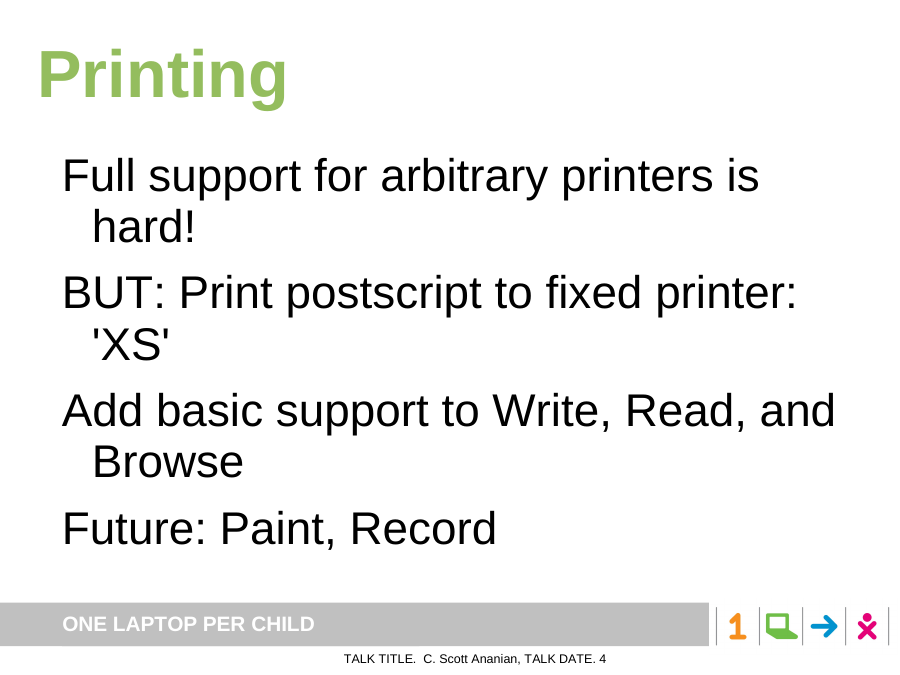

# Printing
Full support for arbitrary printers is hard!
BUT: Print postscript to fixed printer: 'XS'
Add basic support to Write, Read, and Browse
Future: Paint, Record